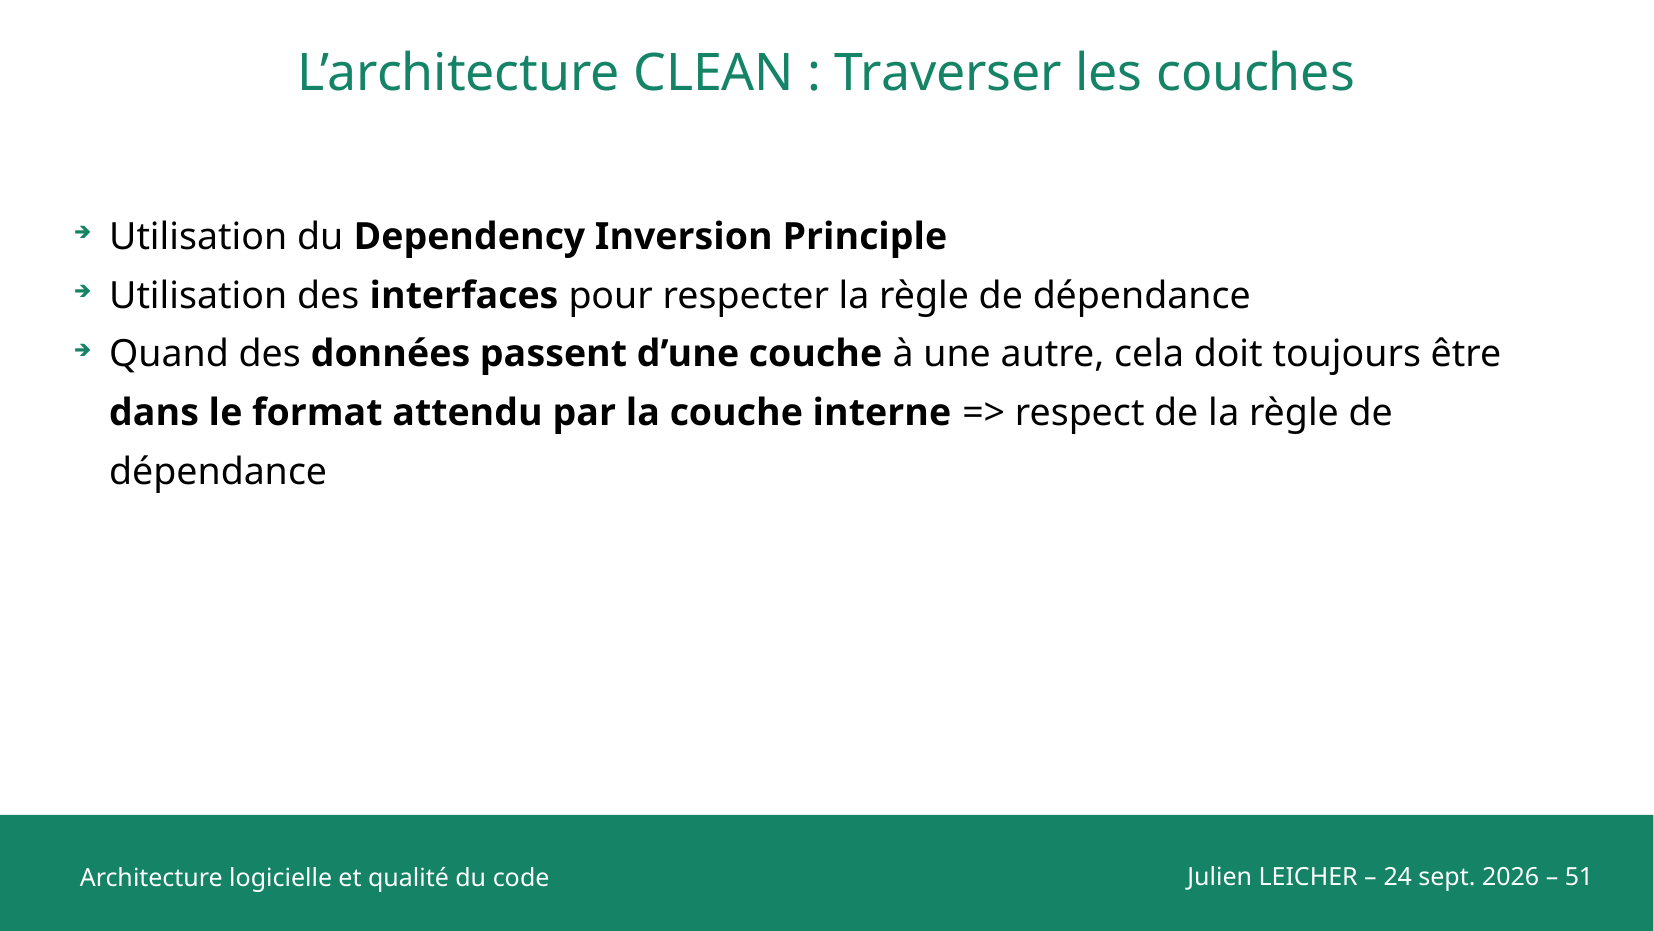

L’architecture CLEAN : Traverser les couches
Utilisation du Dependency Inversion Principle
Utilisation des interfaces pour respecter la règle de dépendance
Quand des données passent d’une couche à une autre, cela doit toujours être dans le format attendu par la couche interne => respect de la règle de dépendance
Julien LEICHER – –
Architecture logicielle et qualité du code